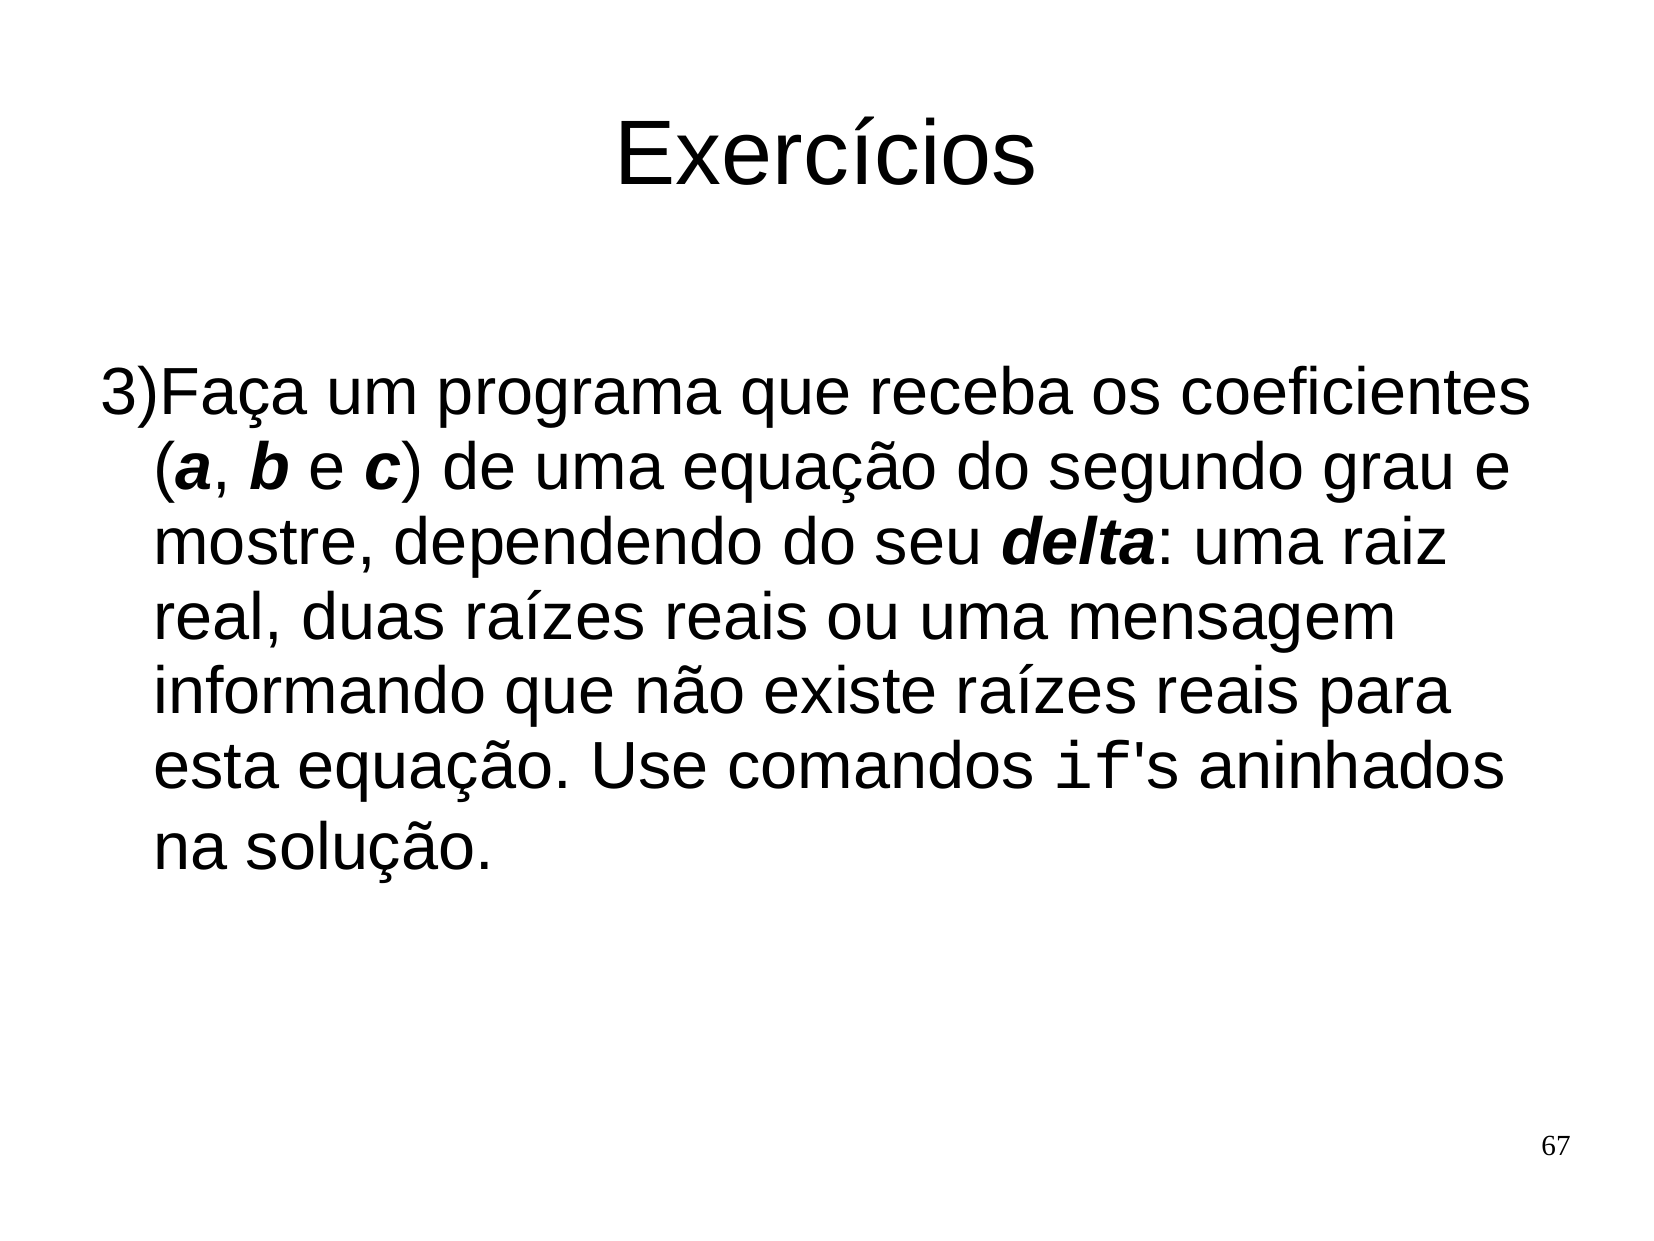

# Exercícios
Faça um programa que receba os coeficientes (a, b e c) de uma equação do segundo grau e mostre, dependendo do seu delta: uma raiz real, duas raízes reais ou uma mensagem informando que não existe raízes reais para esta equação. Use comandos if's aninhados na solução.
67